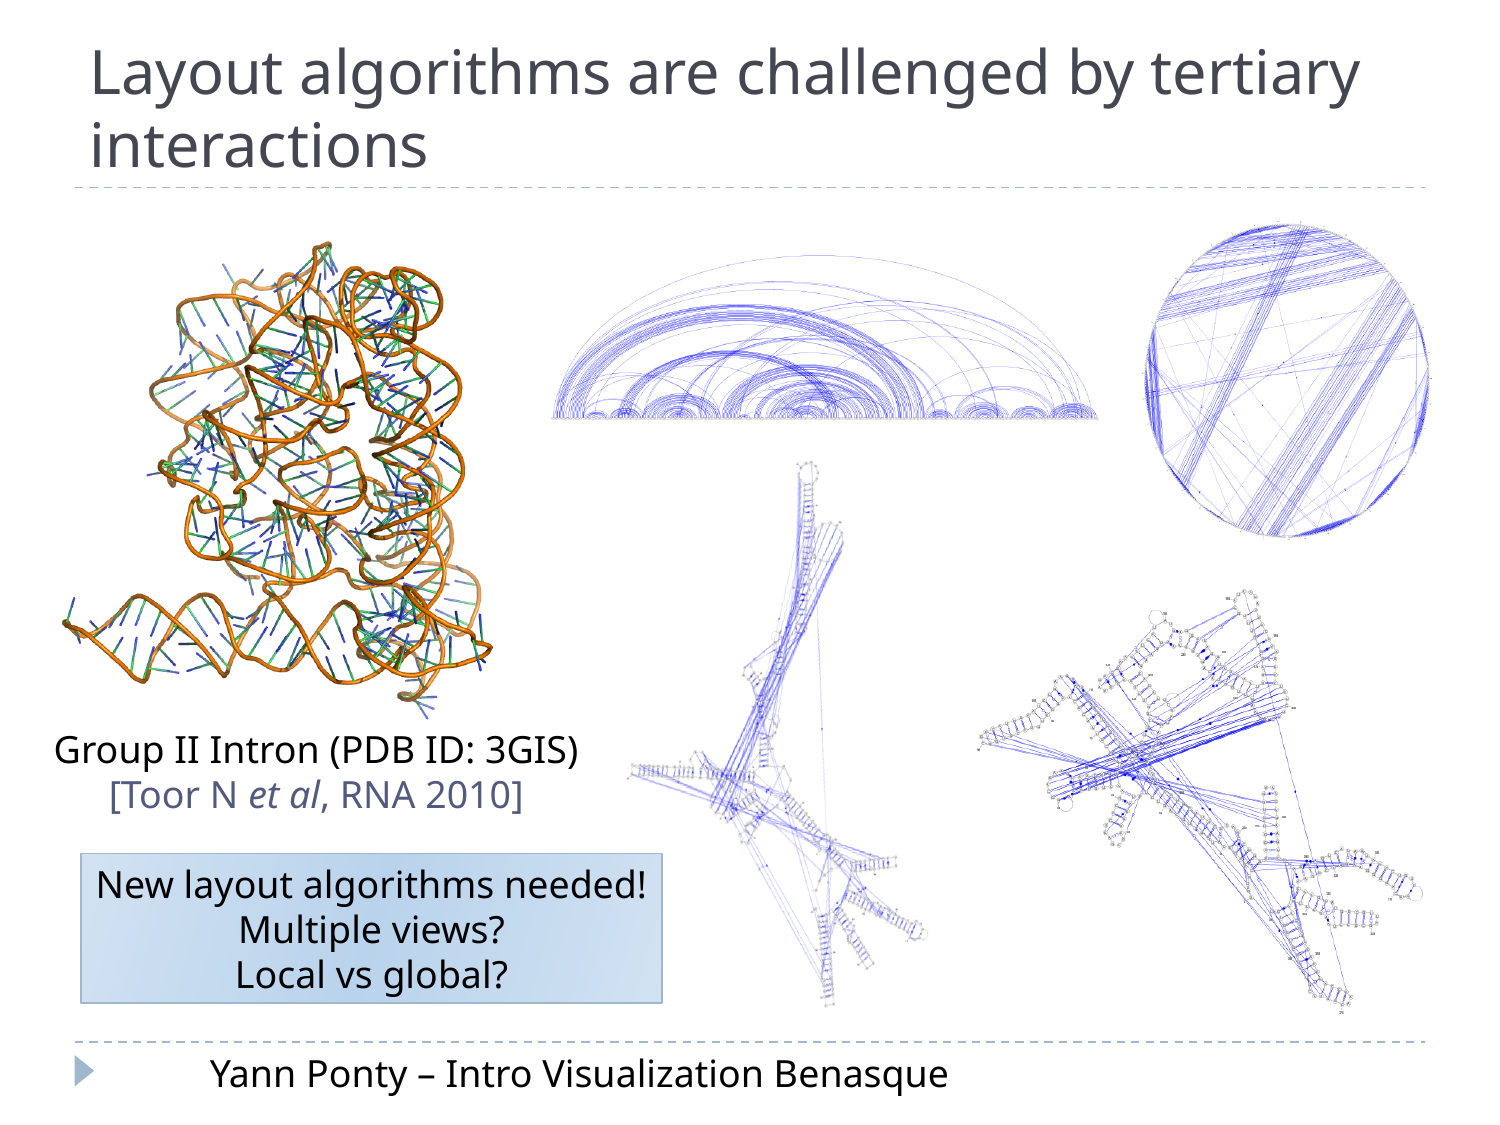

# Layout algorithms are challenged by tertiary interactions
Group II Intron (PDB ID: 3GIS)
[Toor N et al, RNA 2010]
New layout algorithms needed!
Multiple views?
Local vs global?
Benasque RNA